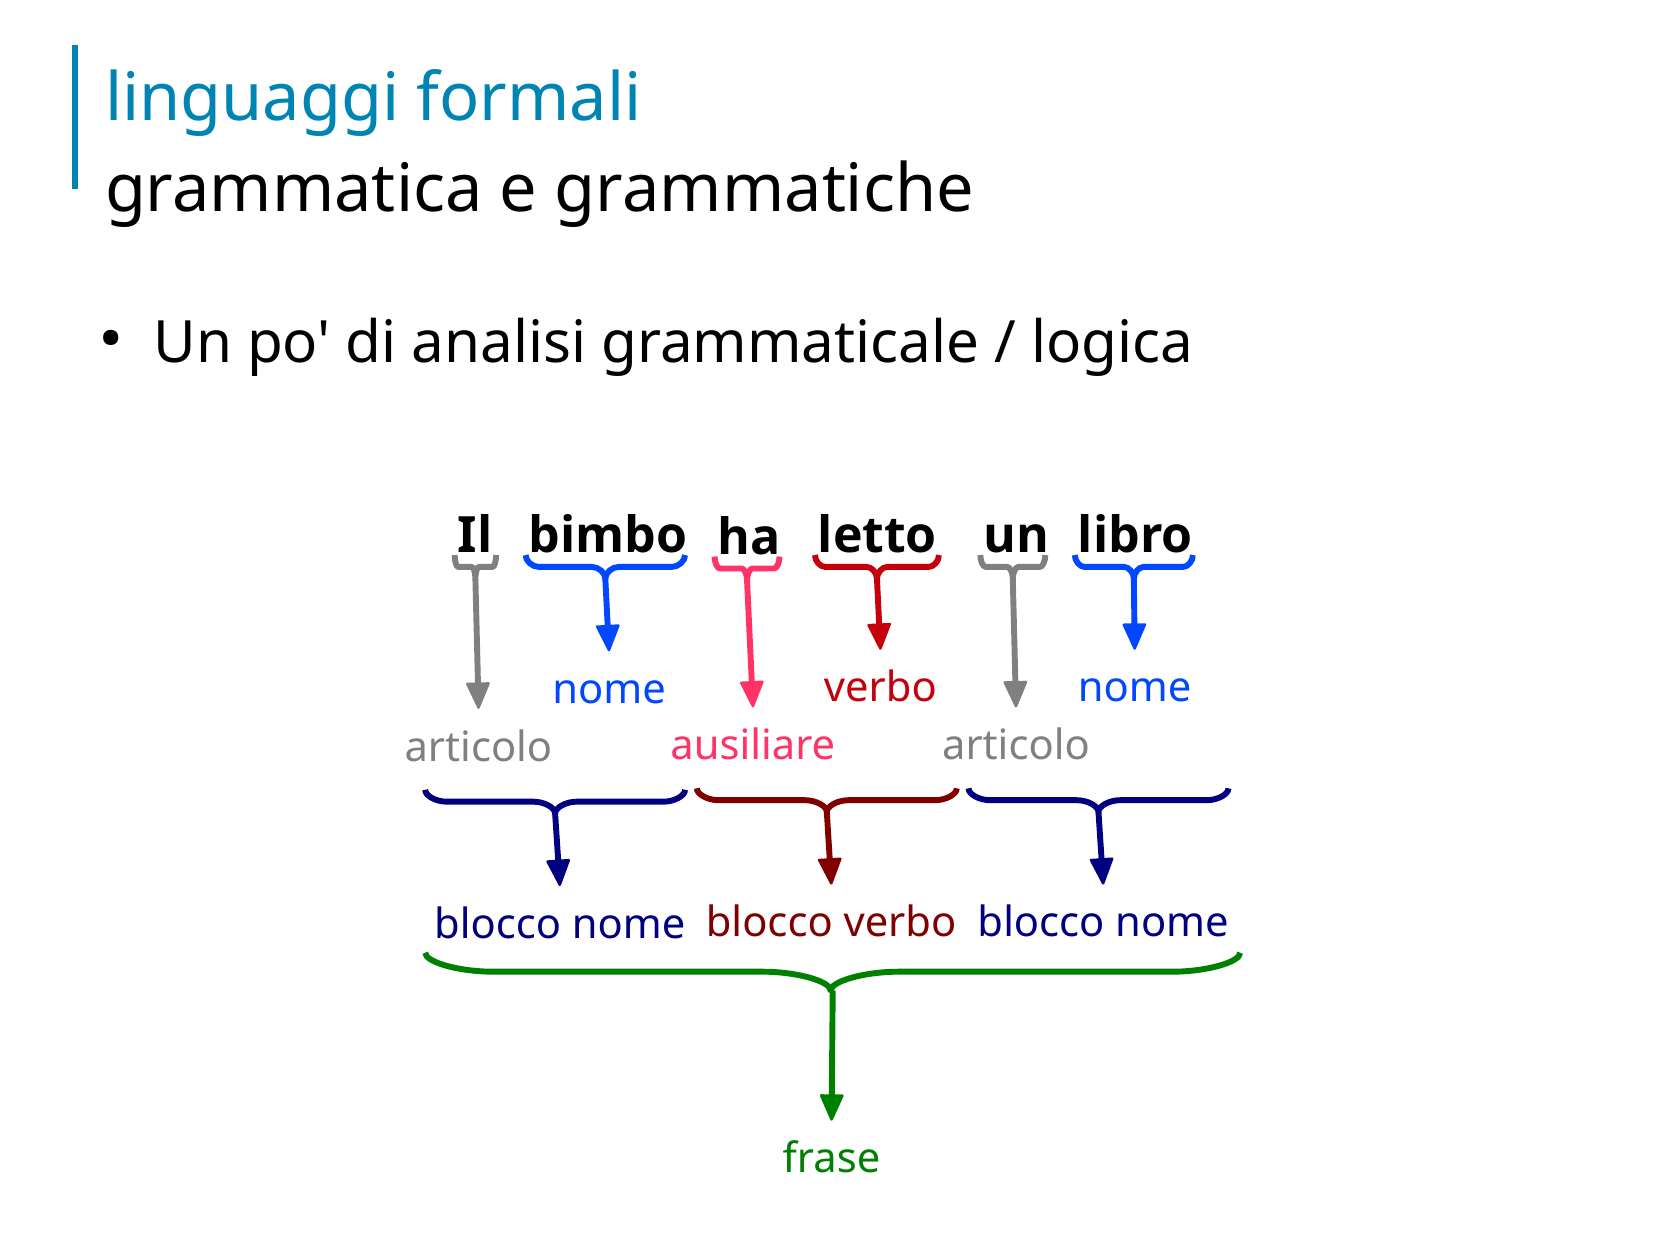

# linguaggi formali grammatica e grammatiche
Un po' di analisi grammaticale / logica
Il
bimbo
letto
un
libro
ha
verbo
nome
nome
ausiliare
articolo
articolo
blocco verbo
blocco nome
blocco nome
frase